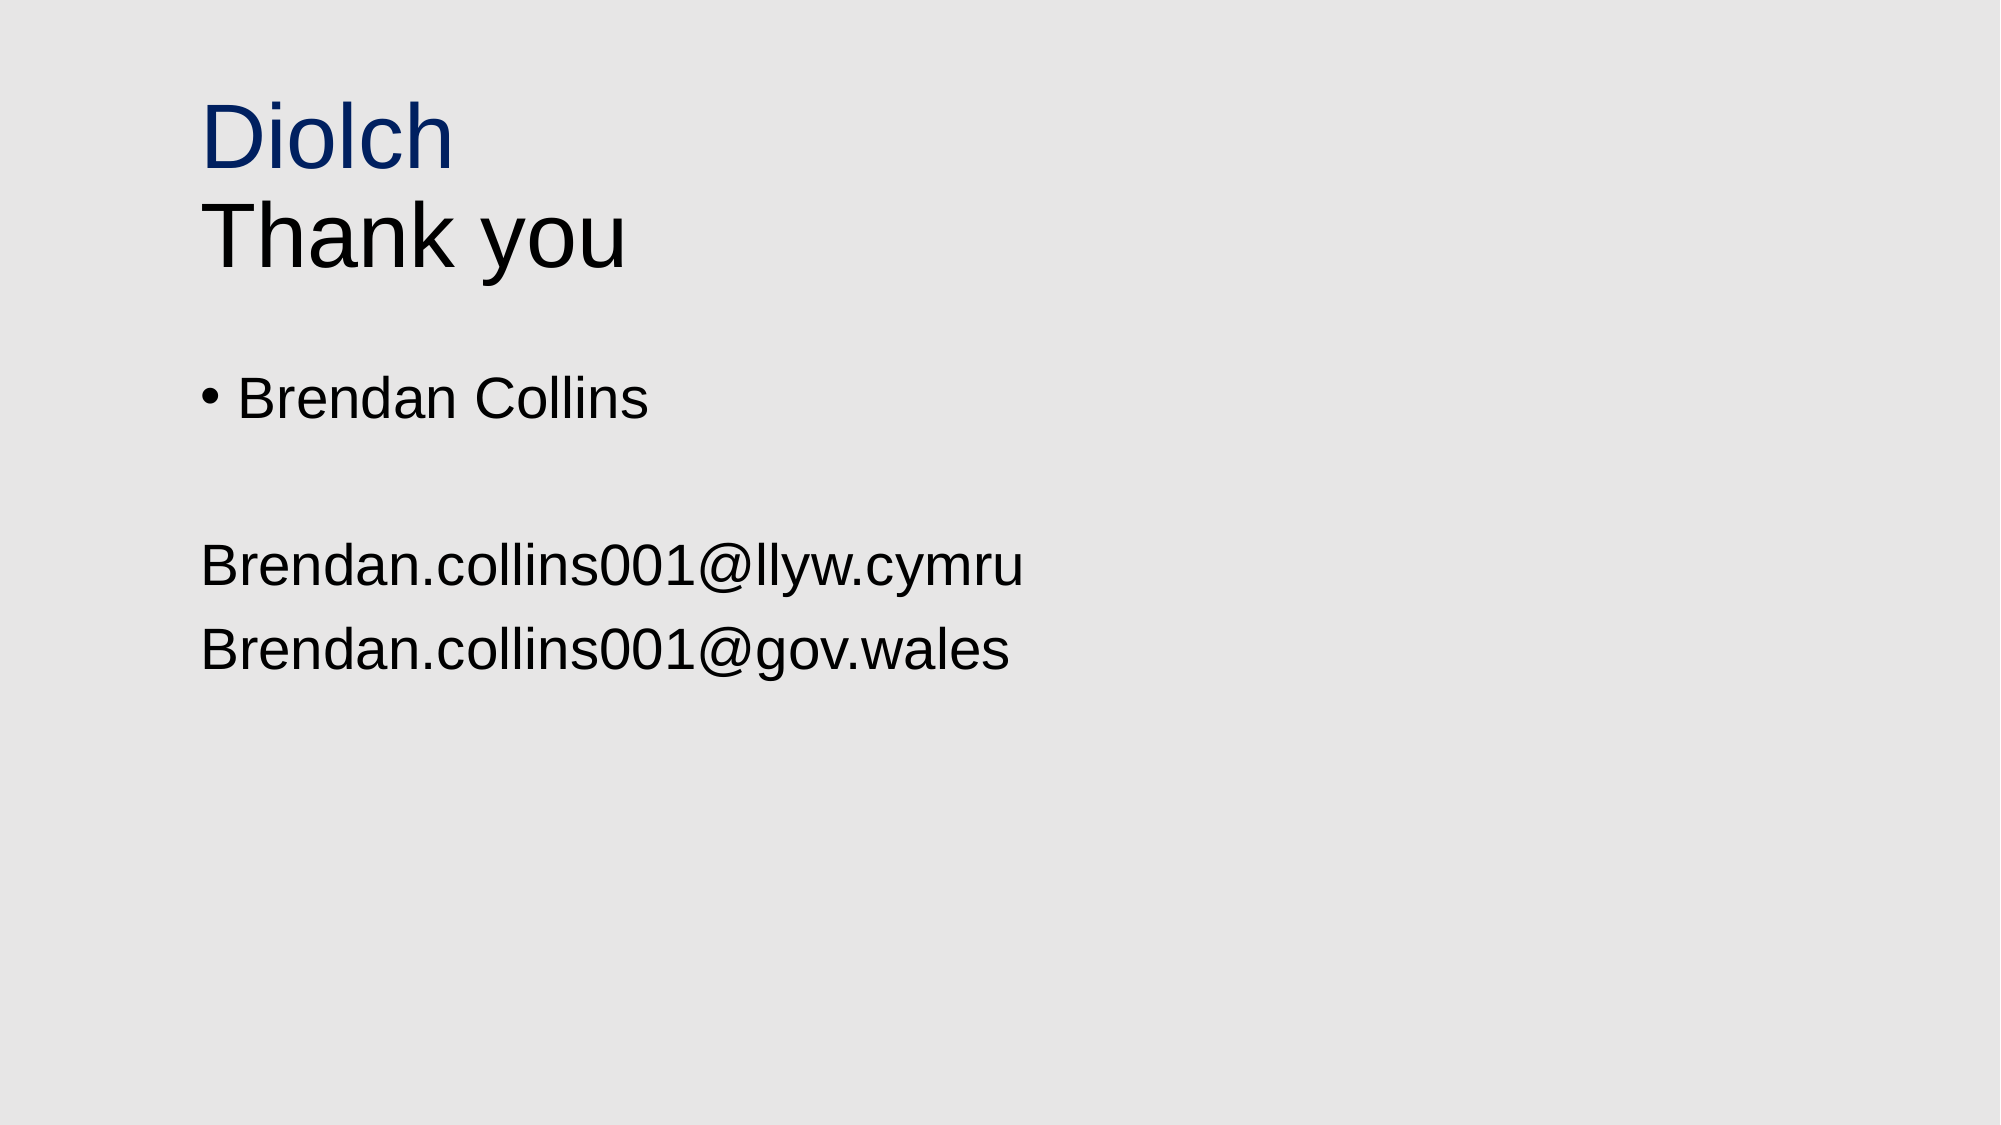

Diolch
Thank you
# Brendan Collins
Brendan.collins001@llyw.cymru
Brendan.collins001@gov.wales